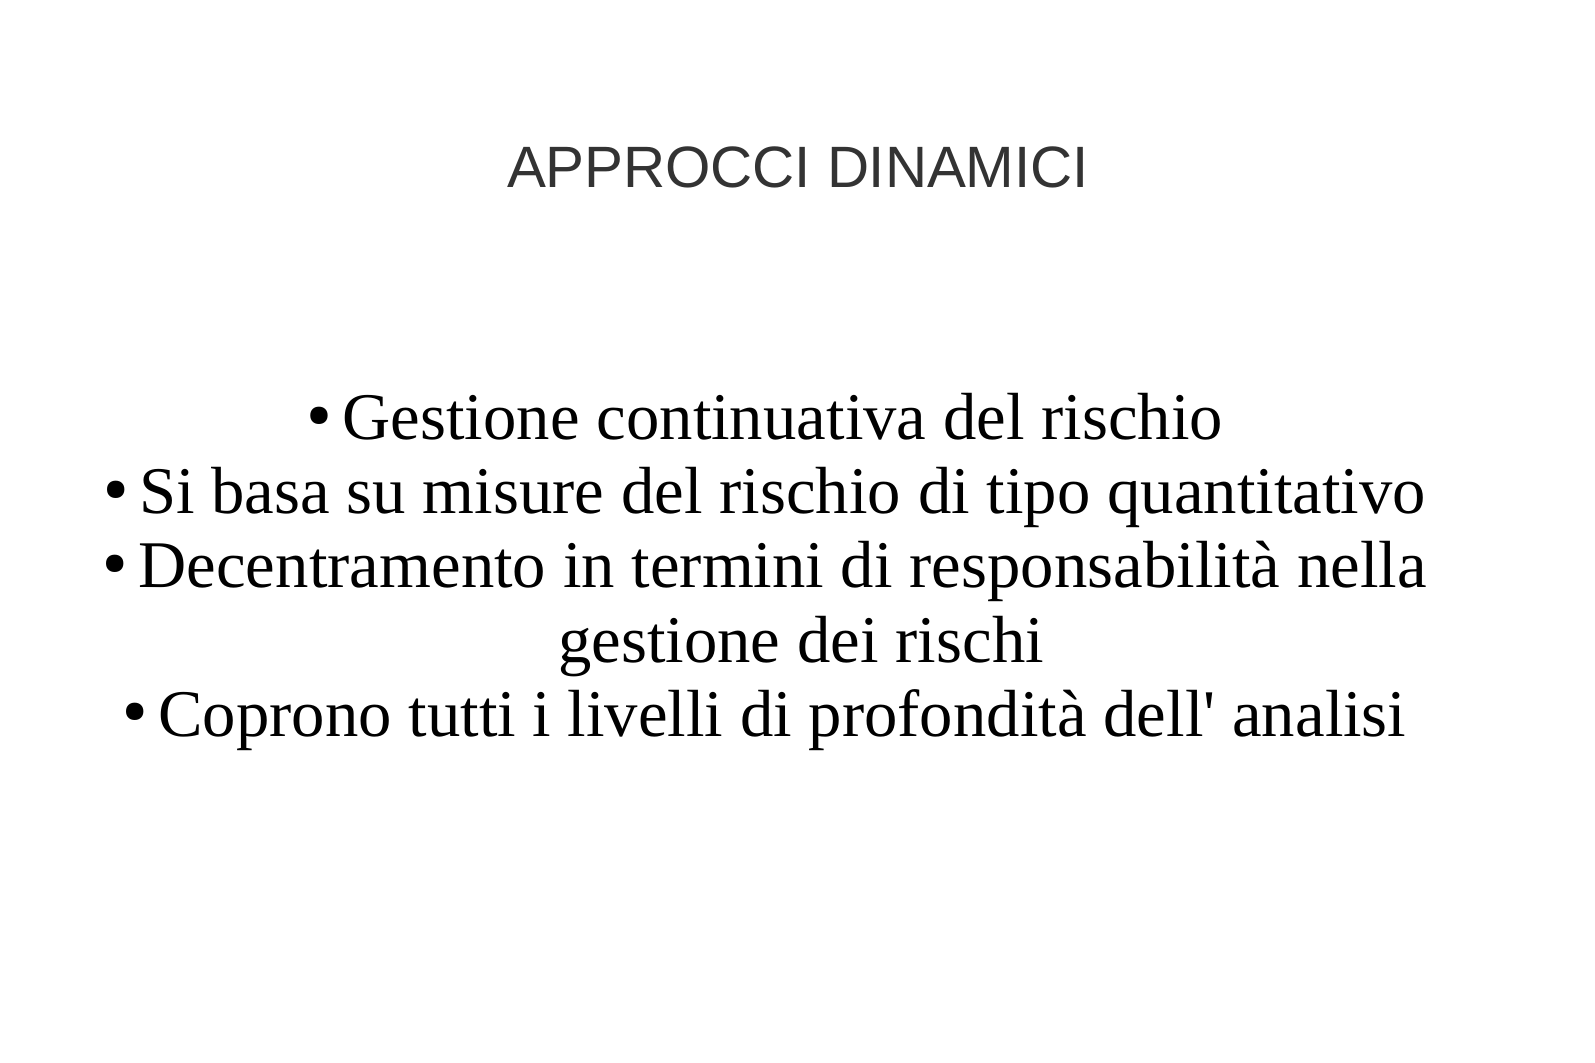

# APPROCCI DINAMICI
Gestione continuativa del rischio
Si basa su misure del rischio di tipo quantitativo
Decentramento in termini di responsabilità nella gestione dei rischi
Coprono tutti i livelli di profondità dell' analisi